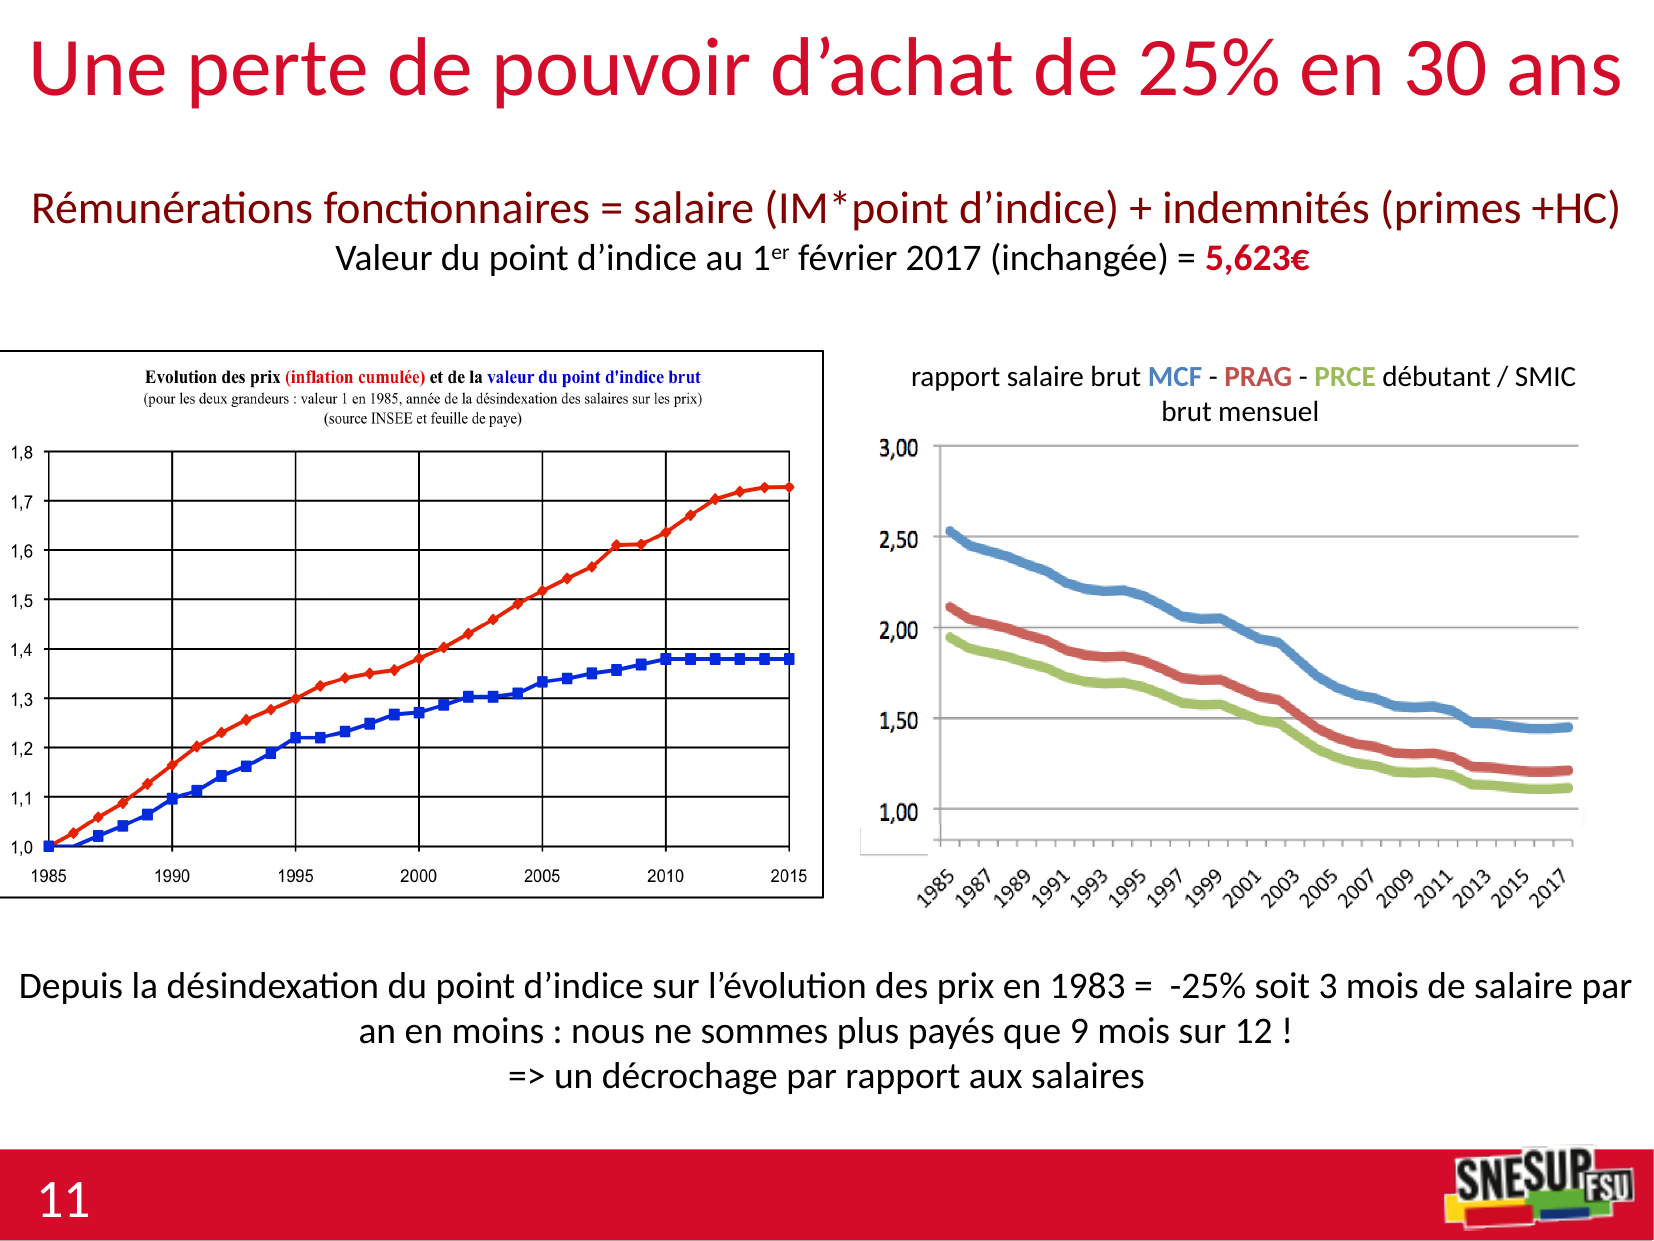

# Une perte de pouvoir d’achat de 25% en 30 ans
Rémunérations fonctionnaires = salaire (IM*point d’indice) + indemnités (primes +HC)
Valeur du point d’indice au 1er février 2017 (inchangée) = 5,623€
rapport salaire brut MCF - PRAG - PRCE débutant / SMIC brut mensuel
Depuis la désindexation du point d’indice sur l’évolution des prix en 1983 = -25% soit 3 mois de salaire par an en moins : nous ne sommes plus payés que 9 mois sur 12 !
=> un décrochage par rapport aux salaires